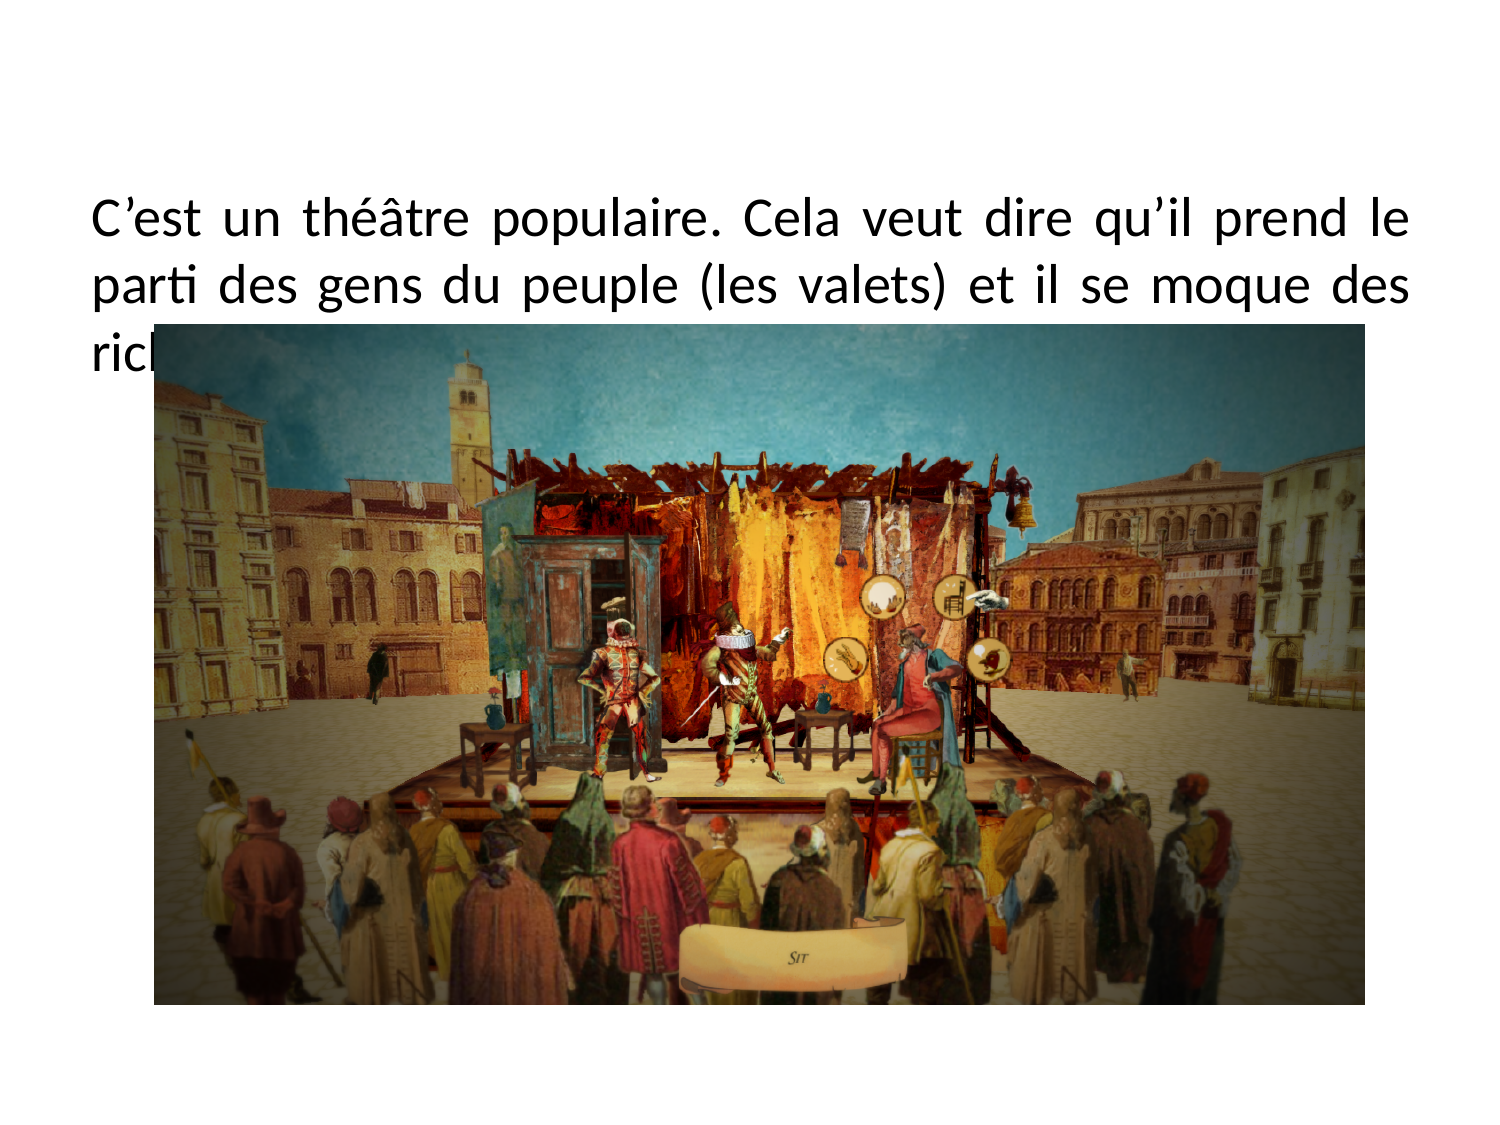

# C’est un théâtre populaire. Cela veut dire qu’il prend le parti des gens du peuple (les valets) et il se moque des riches.